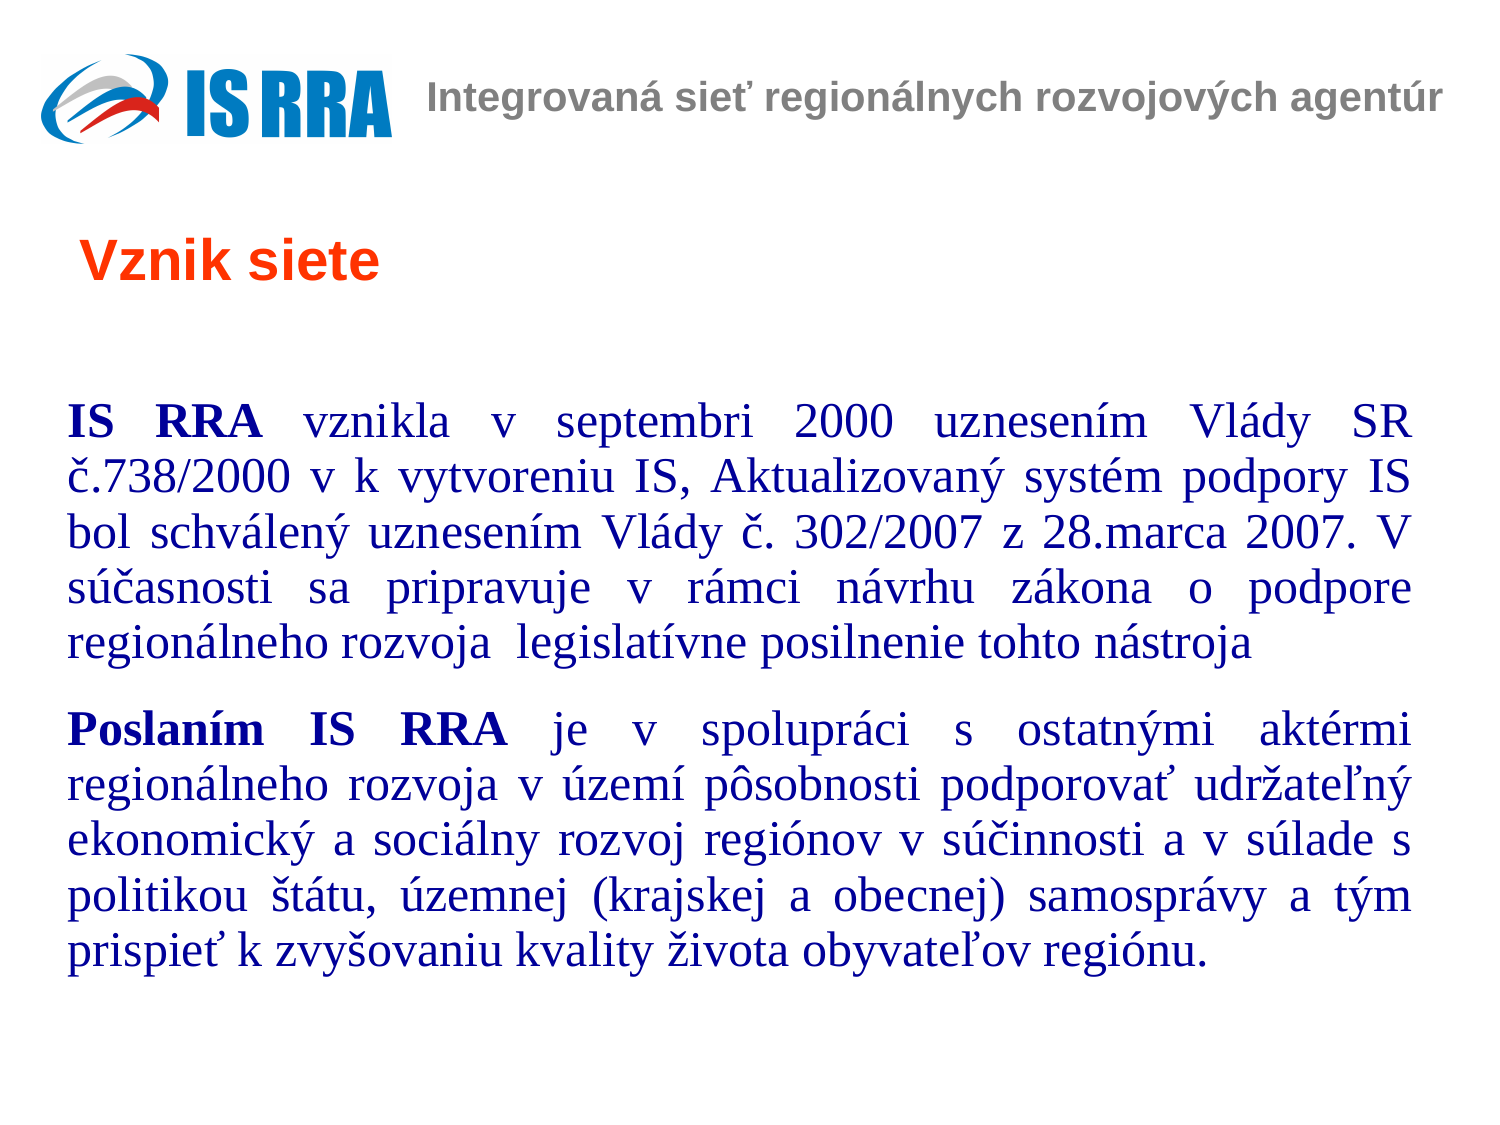

Integrovaná sieť regionálnych rozvojových agentúr
Vznik siete
IS RRA vznikla v septembri 2000 uznesením Vlády SR č.738/2000 v k vytvoreniu IS, Aktualizovaný systém podpory IS bol schválený uznesením Vlády č. 302/2007 z 28.marca 2007. V súčasnosti sa pripravuje v rámci návrhu zákona o podpore regionálneho rozvoja legislatívne posilnenie tohto nástroja
Poslaním IS RRA je v spolupráci s ostatnými aktérmi regionálneho rozvoja v území pôsobnosti podporovať udržateľný ekonomický a sociálny rozvoj regiónov v súčinnosti a v súlade s politikou štátu, územnej (krajskej a obecnej) samosprávy a tým prispieť k zvyšovaniu kvality života obyvateľov regiónu.